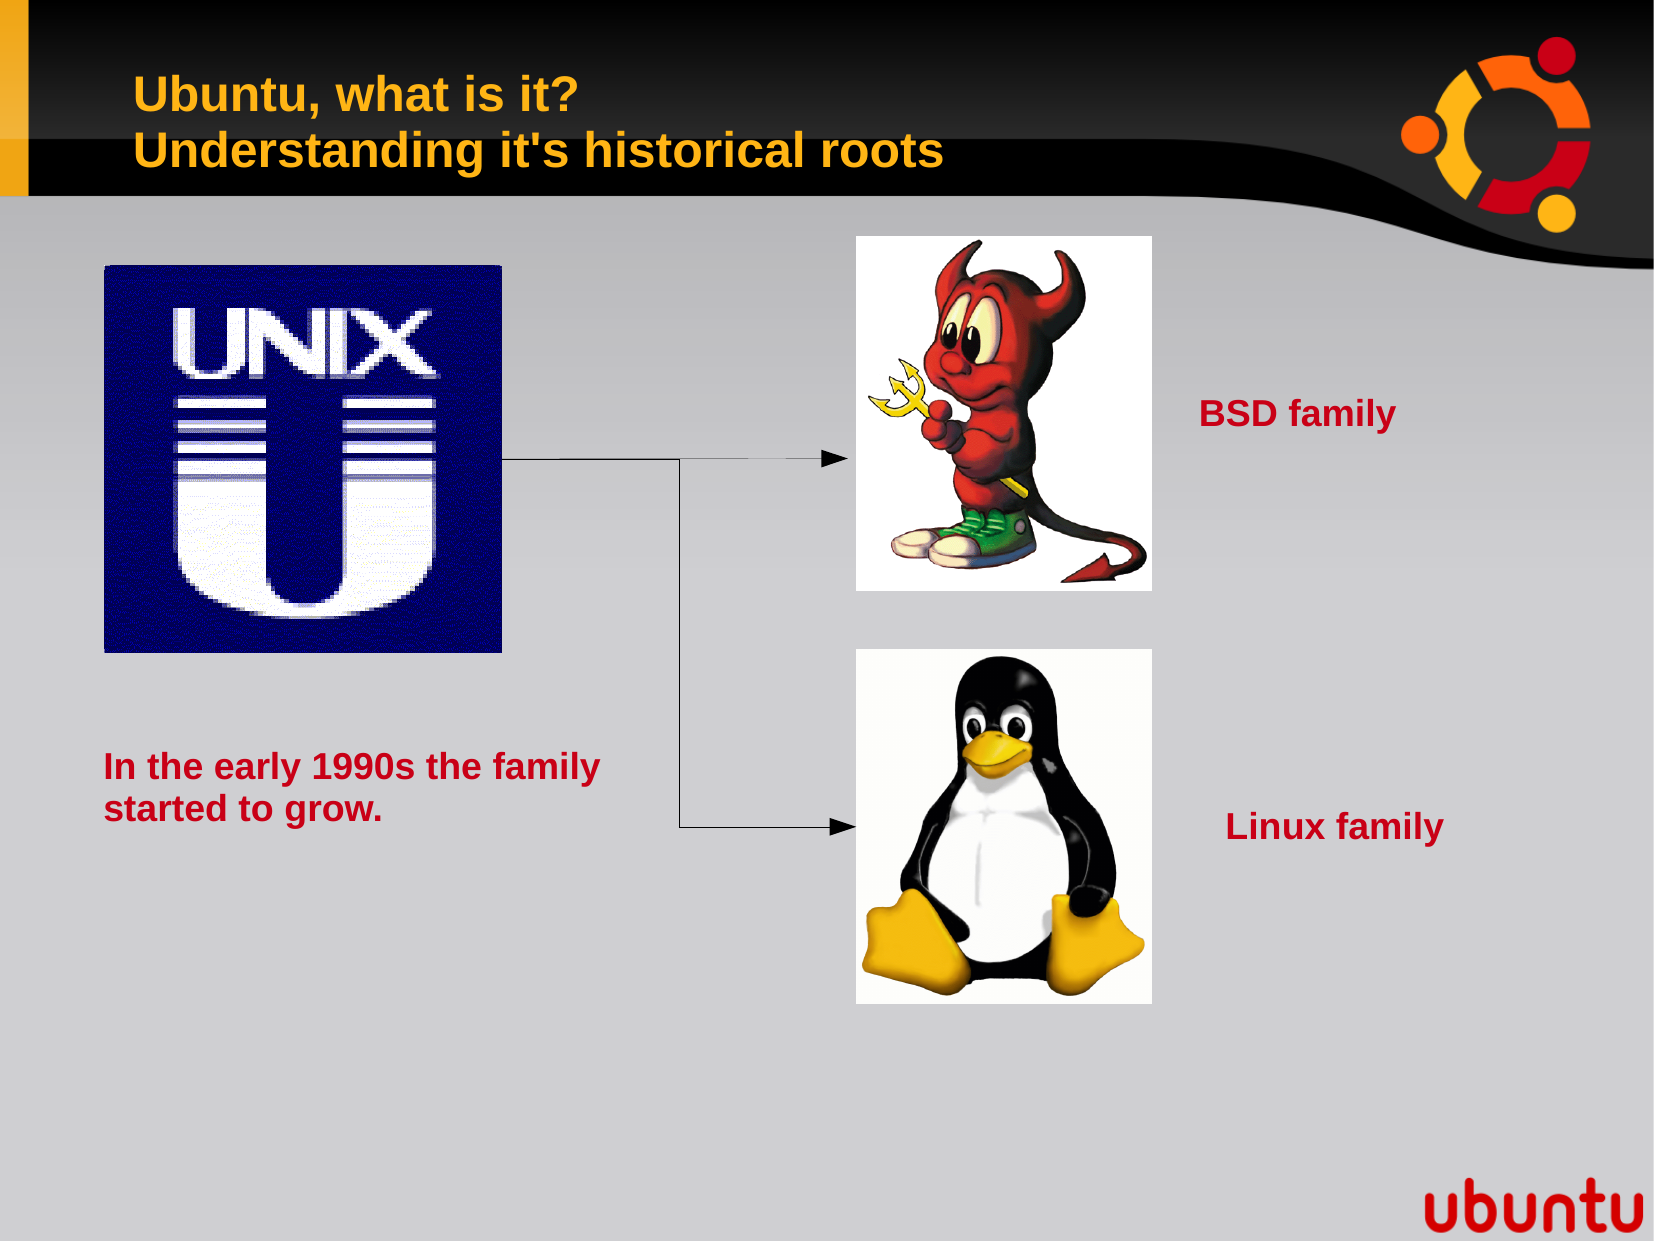

Ubuntu, what is it?
Understanding it's historical roots
BSD family
In the early 1990s the family started to grow.
Linux family